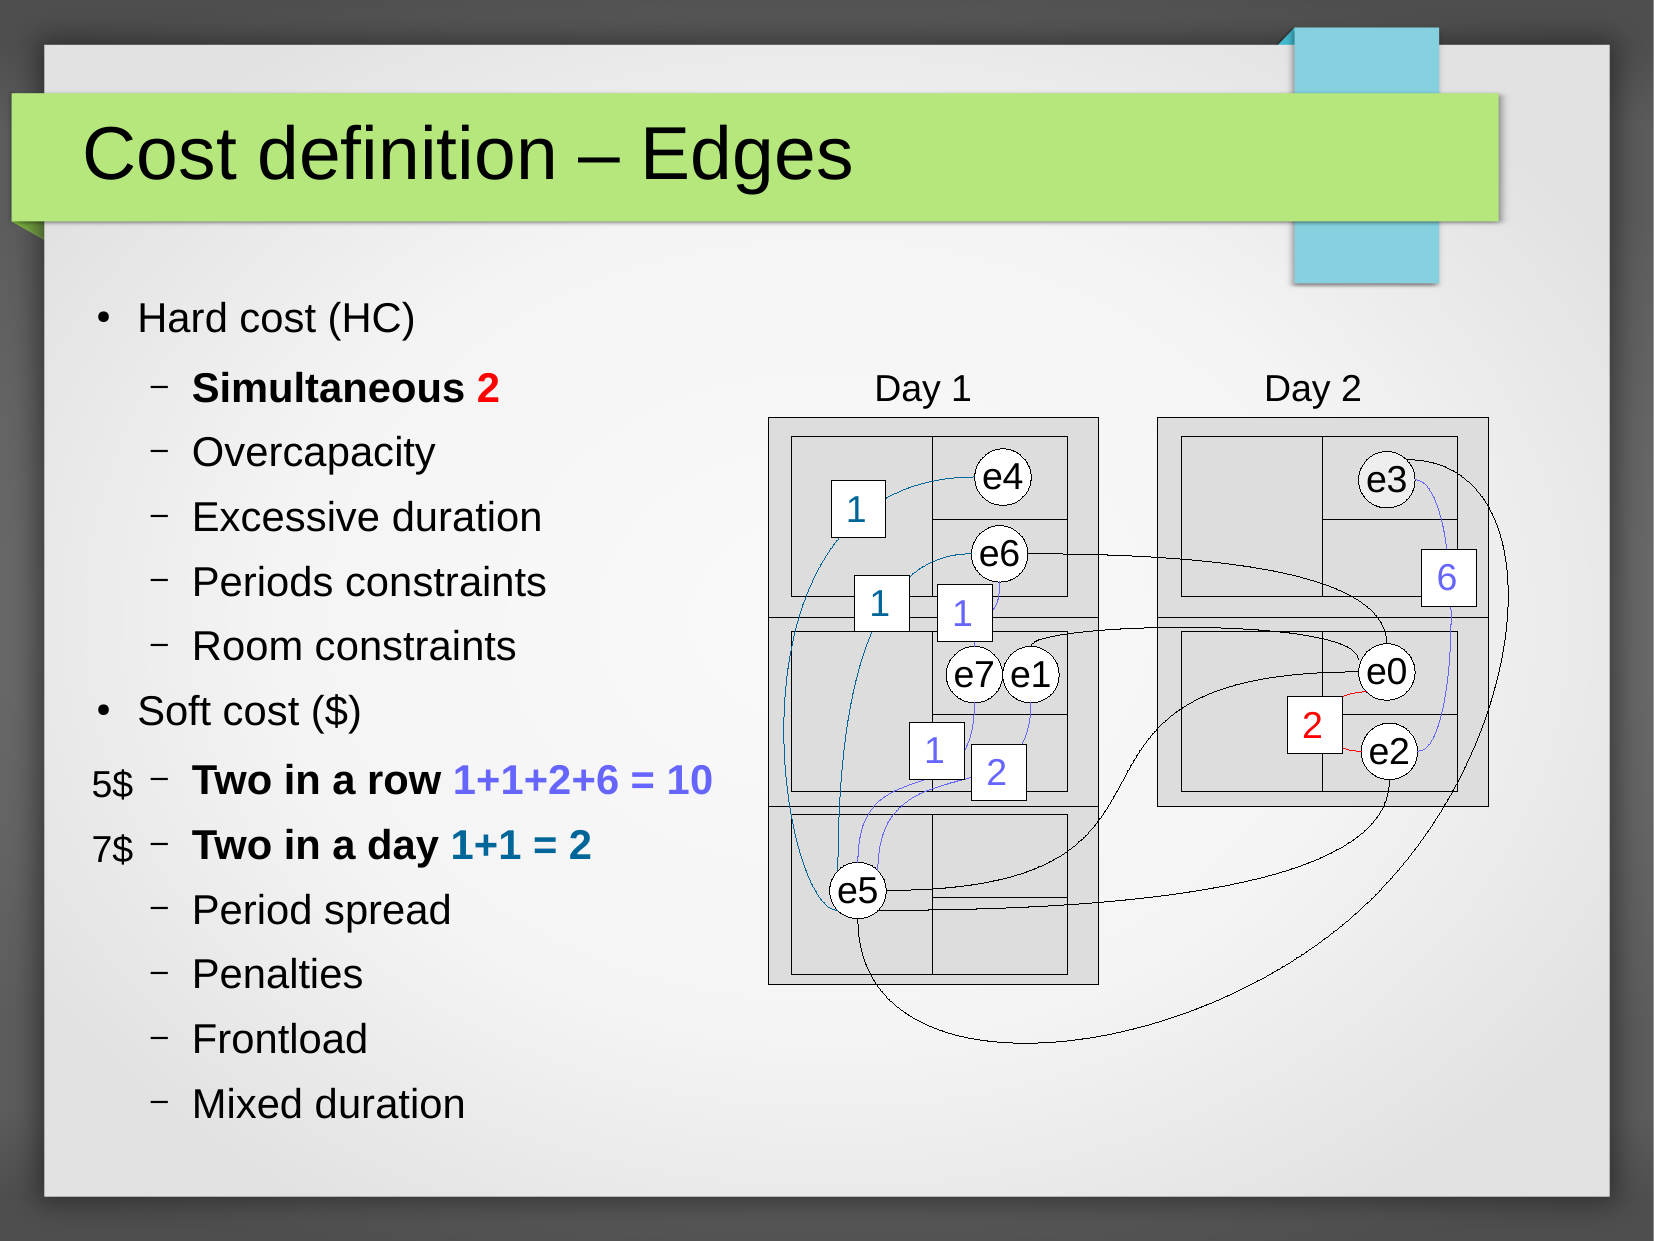

# Cost definition – Edges
Hard cost (HC)
Simultaneous 2
Overcapacity
Excessive duration
Periods constraints
Room constraints
Soft cost ($)
Two in a row 1+1+2+6 = 10
Two in a day 1+1 = 2
Period spread
Penalties
Frontload
Mixed duration
Day 1
Day 2
e4
e3
1
e6
6
1
1
e0
e7
e1
2
1
e2
2
5$
7$
e5